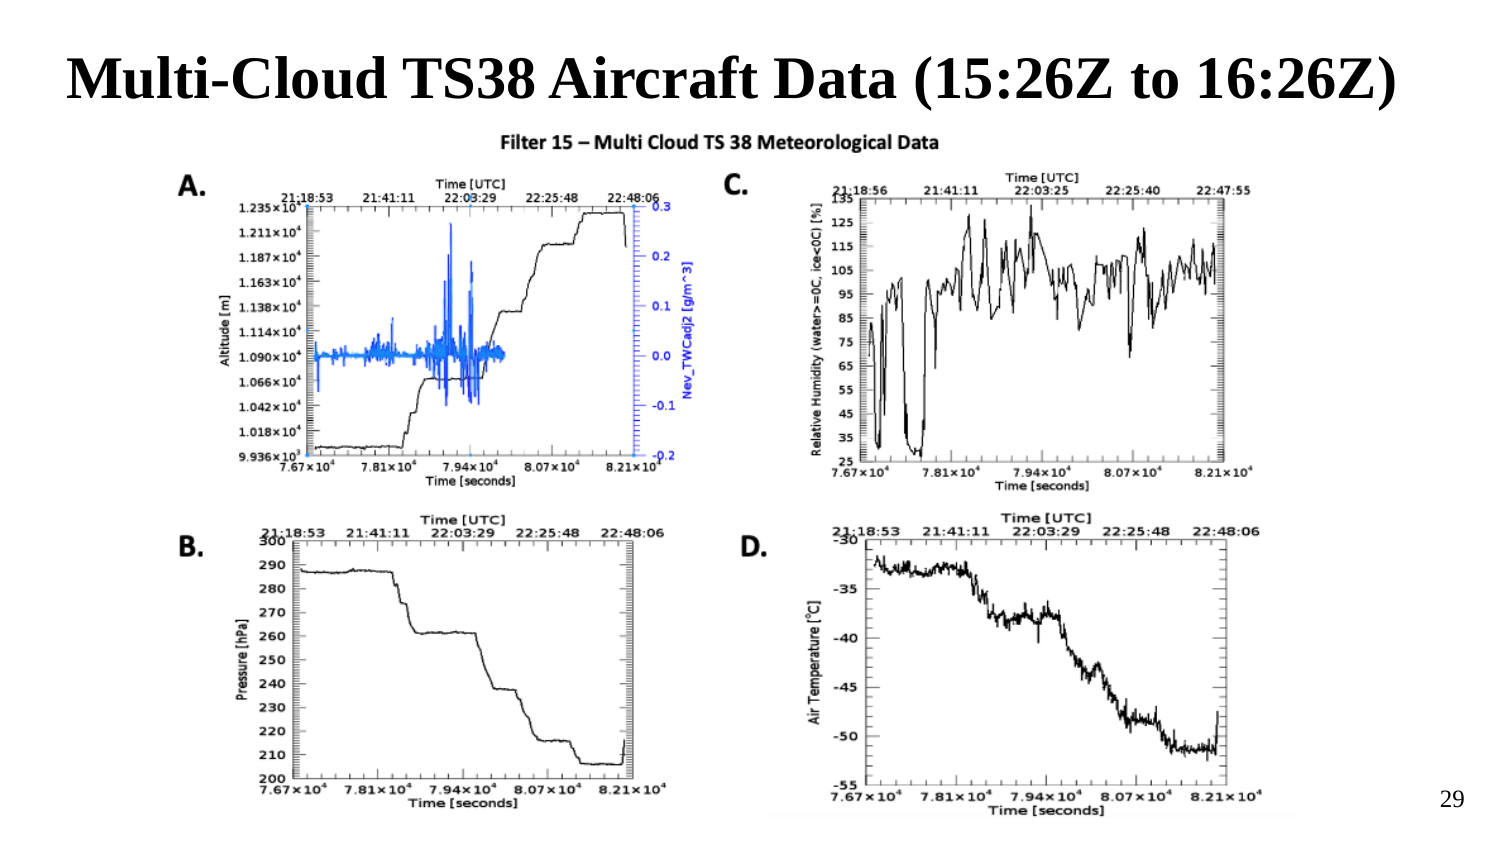

# Multi-Cloud TS38 Aircraft Data (15:26Z to 16:26Z)